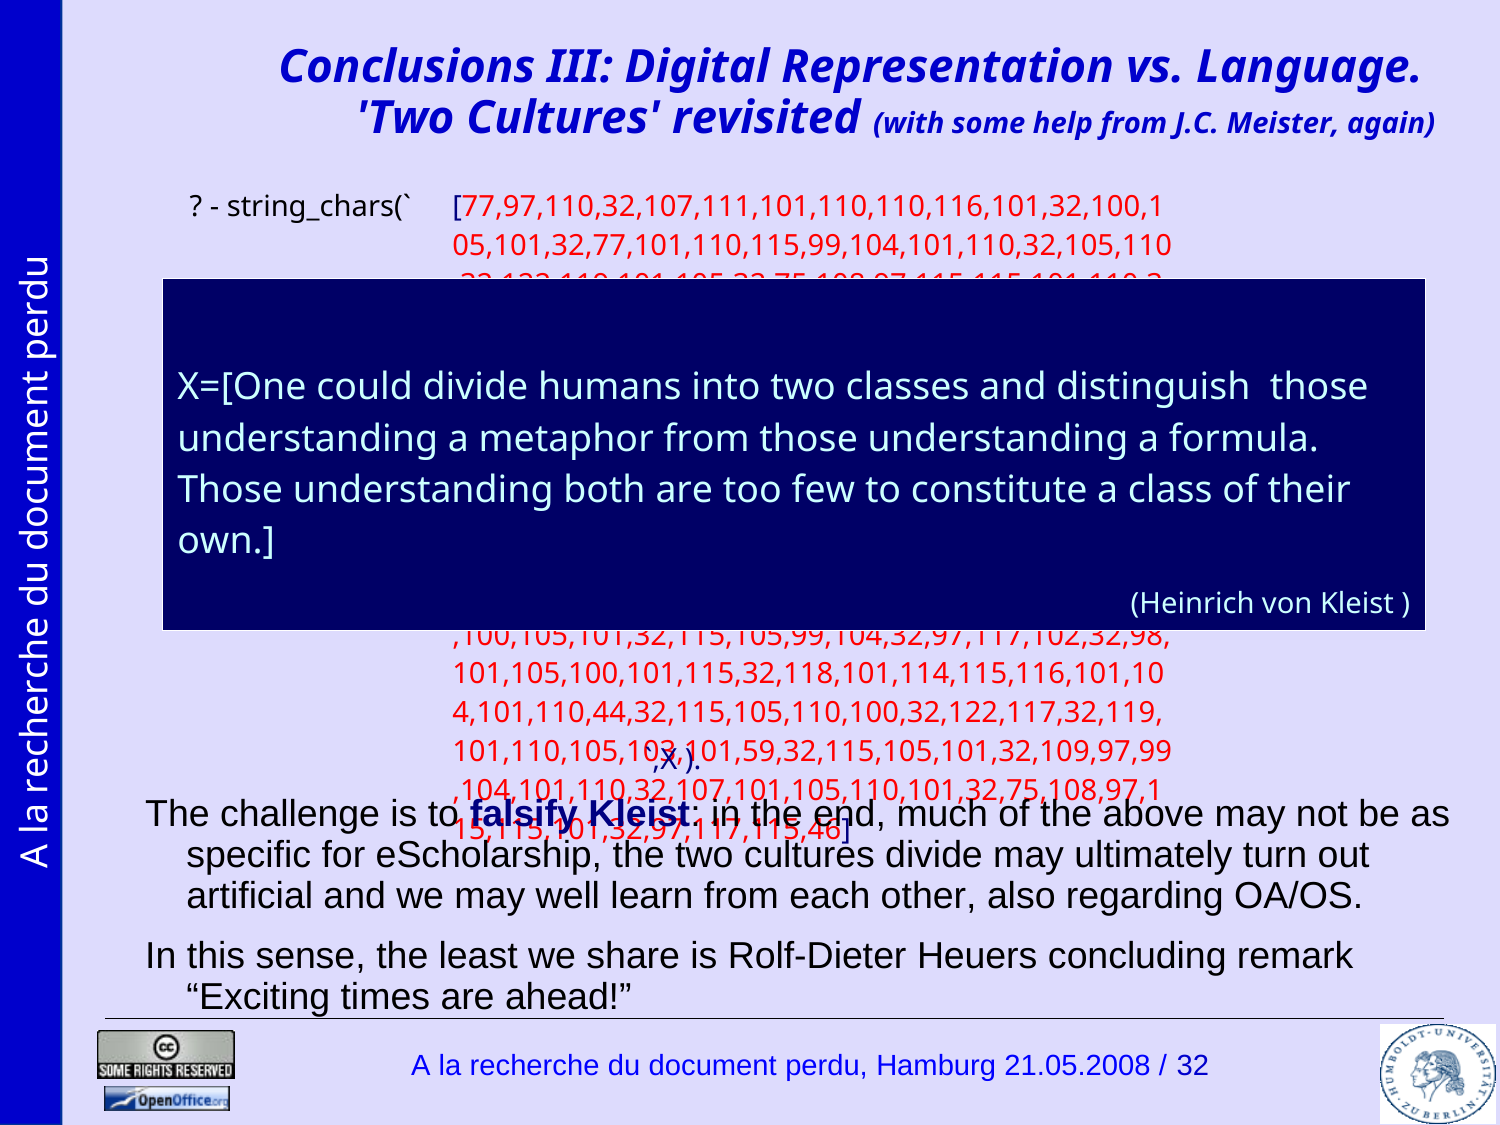

# Conclusions III: Digital Representation vs. Language. 'Two Cultures' revisited (with some help from J.C. Meister, again)
? - string_chars(`
[77,97,110,32,107,111,101,110,110,116,101,32,100,105,101,32,77,101,110,115,99,104,101,110,32,105,110,32,122,119,101,105,32,75,108,97,115,115,101,110,32,97,98,116,101,105,108,101,110,59,32,105,110,32,115,111,108,99,104,101,44,32,100,105,101,32,115,105,99,104,32,97,117,102,32,101,105,110,101,32,77,101,116,97,112,104,101,114,32,117,110,100,32,105,110,32,115,111,108,99,104,101,32,40,50,41,44,32,100,105,101,32,115,105,99,104,32,97,117,102,32,101,105,110,101,32,70,111,114,109,101,108,32,118,101,114,115,116,101,104,101,110,46,32,68,101,114,101,110,44,32,100,105,101,32,115,105,99,104,32,97,117,102,32,98,101,105,100,101,115,32,118,101,114,115,116,101,104,101,110,44,32,115,105,110,100,32,122,117,32,119,101,110,105,103,101,59,32,115,105,101,32,109,97,99,104,101,110,32,107,101,105,110,101,32,75,108,97,115,115,101,32,97,117,115,46]
X=[One could divide humans into two classes and distinguish those understanding a metaphor from those understanding a formula. Those understanding both are too few to constitute a class of their own.]
(Heinrich von Kleist )
`,X ).
The challenge is to falsify Kleist: in the end, much of the above may not be as specific for eScholarship, the two cultures divide may ultimately turn out artificial and we may well learn from each other, also regarding OA/OS.
In this sense, the least we share is Rolf-Dieter Heuers concluding remark “Exciting times are ahead!”